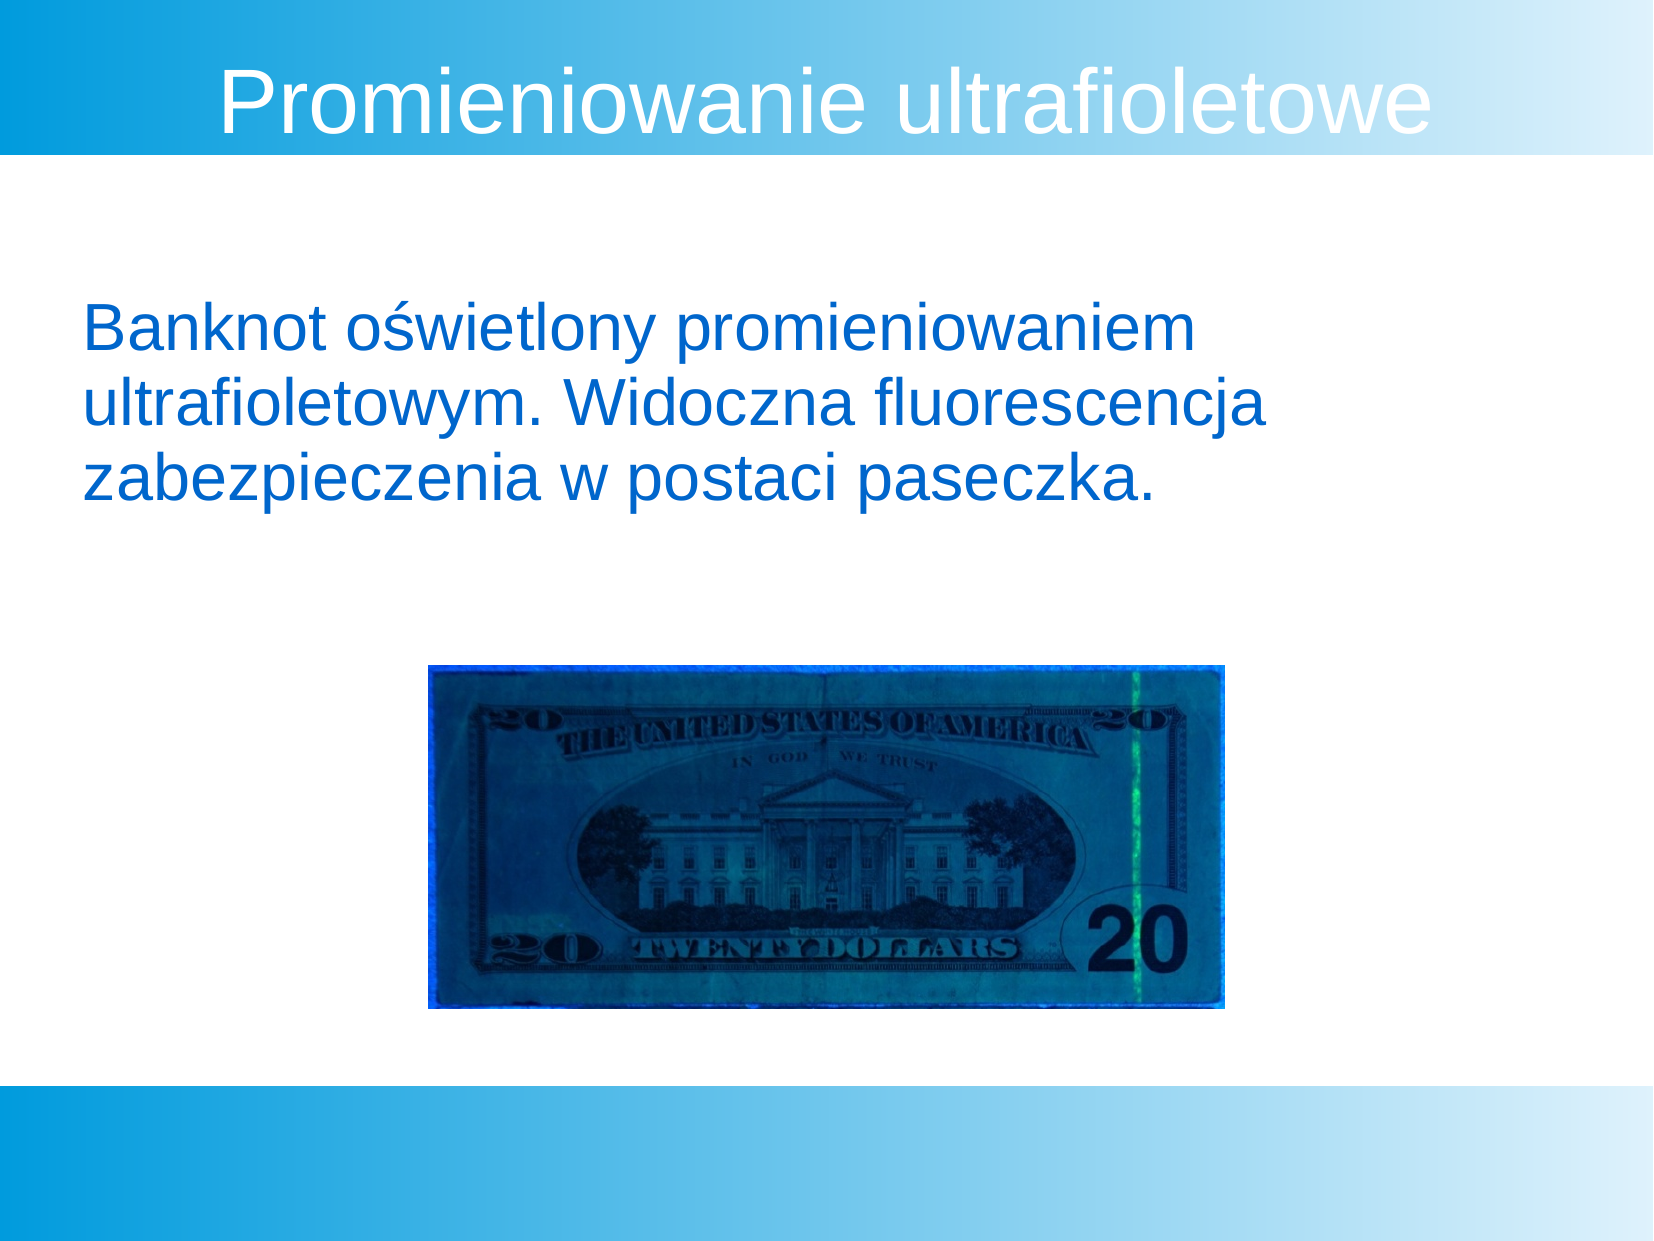

# Promieniowanie ultrafioletowe
Banknot oświetlony promieniowaniem ultrafioletowym. Widoczna fluorescencja zabezpieczenia w postaci paseczka.